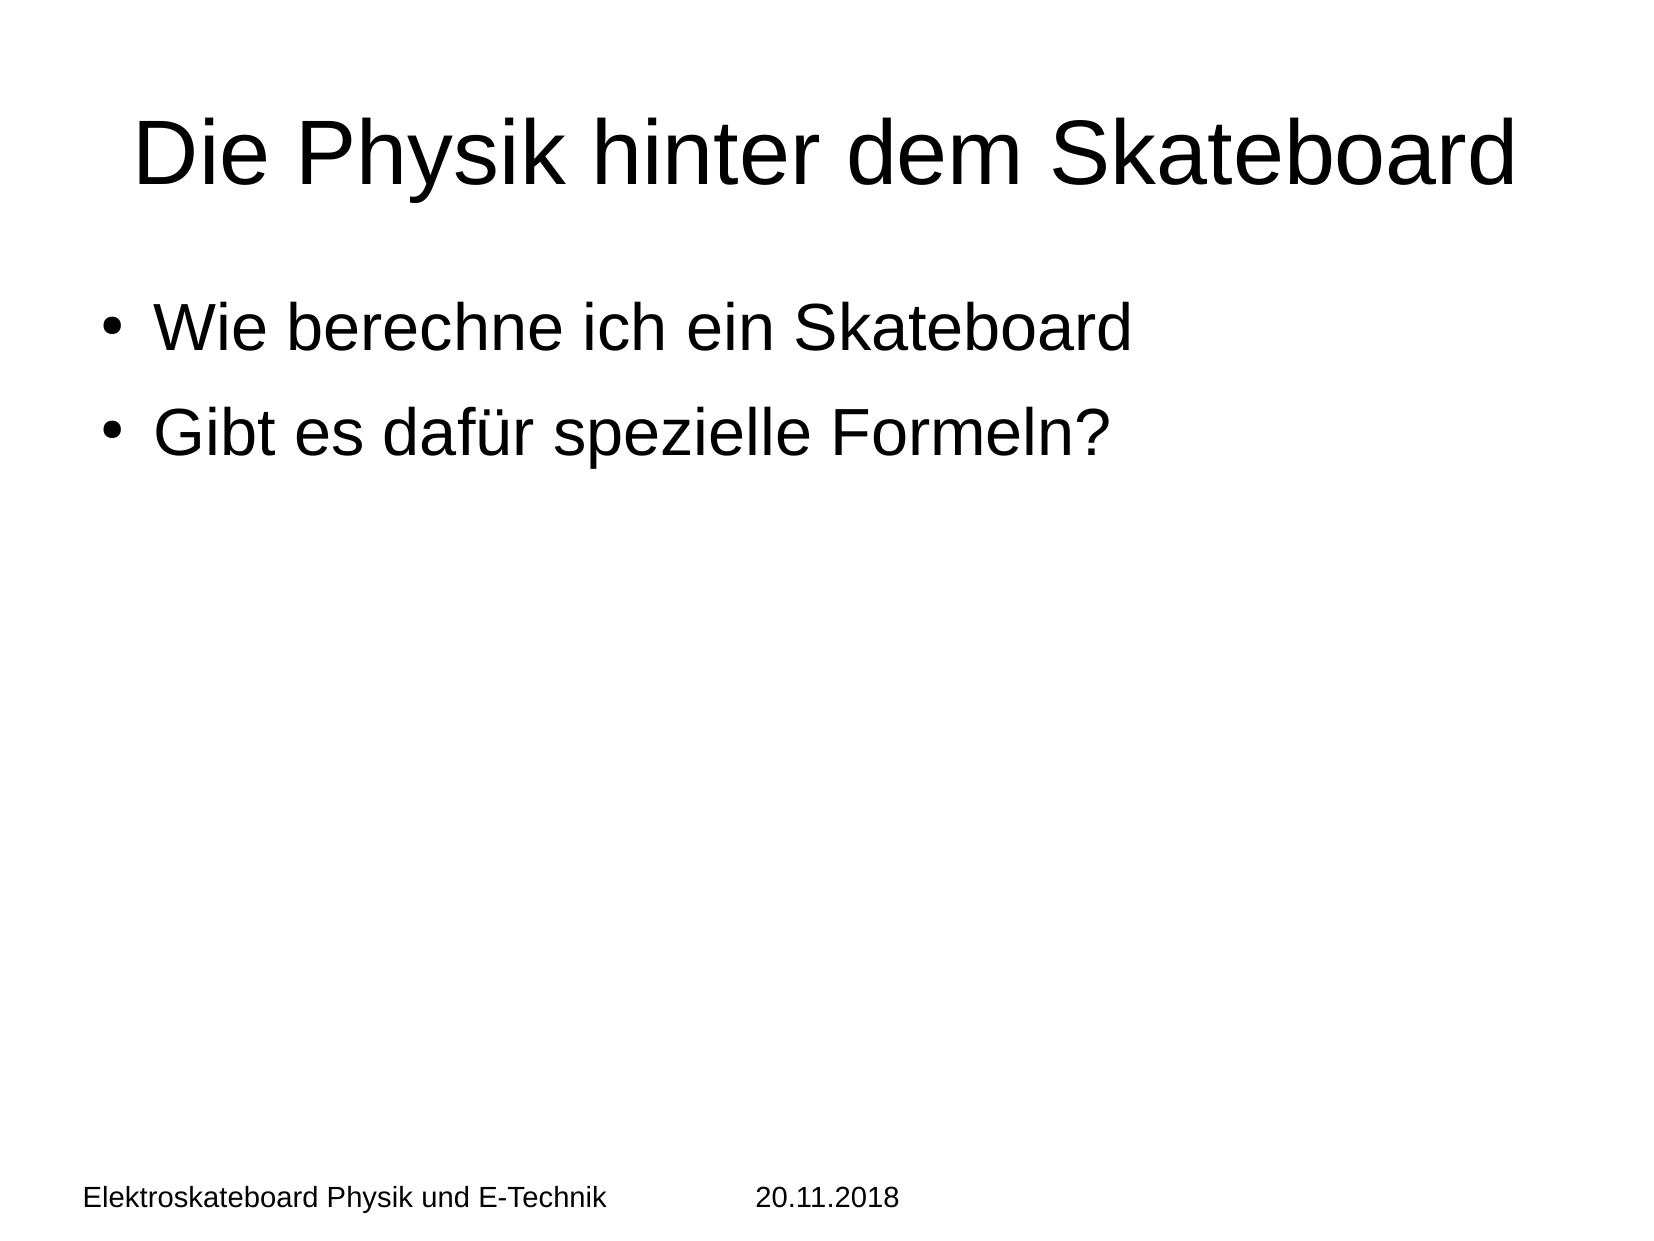

# Die Physik hinter dem Skateboard
Wie berechne ich ein Skateboard
Gibt es dafür spezielle Formeln?